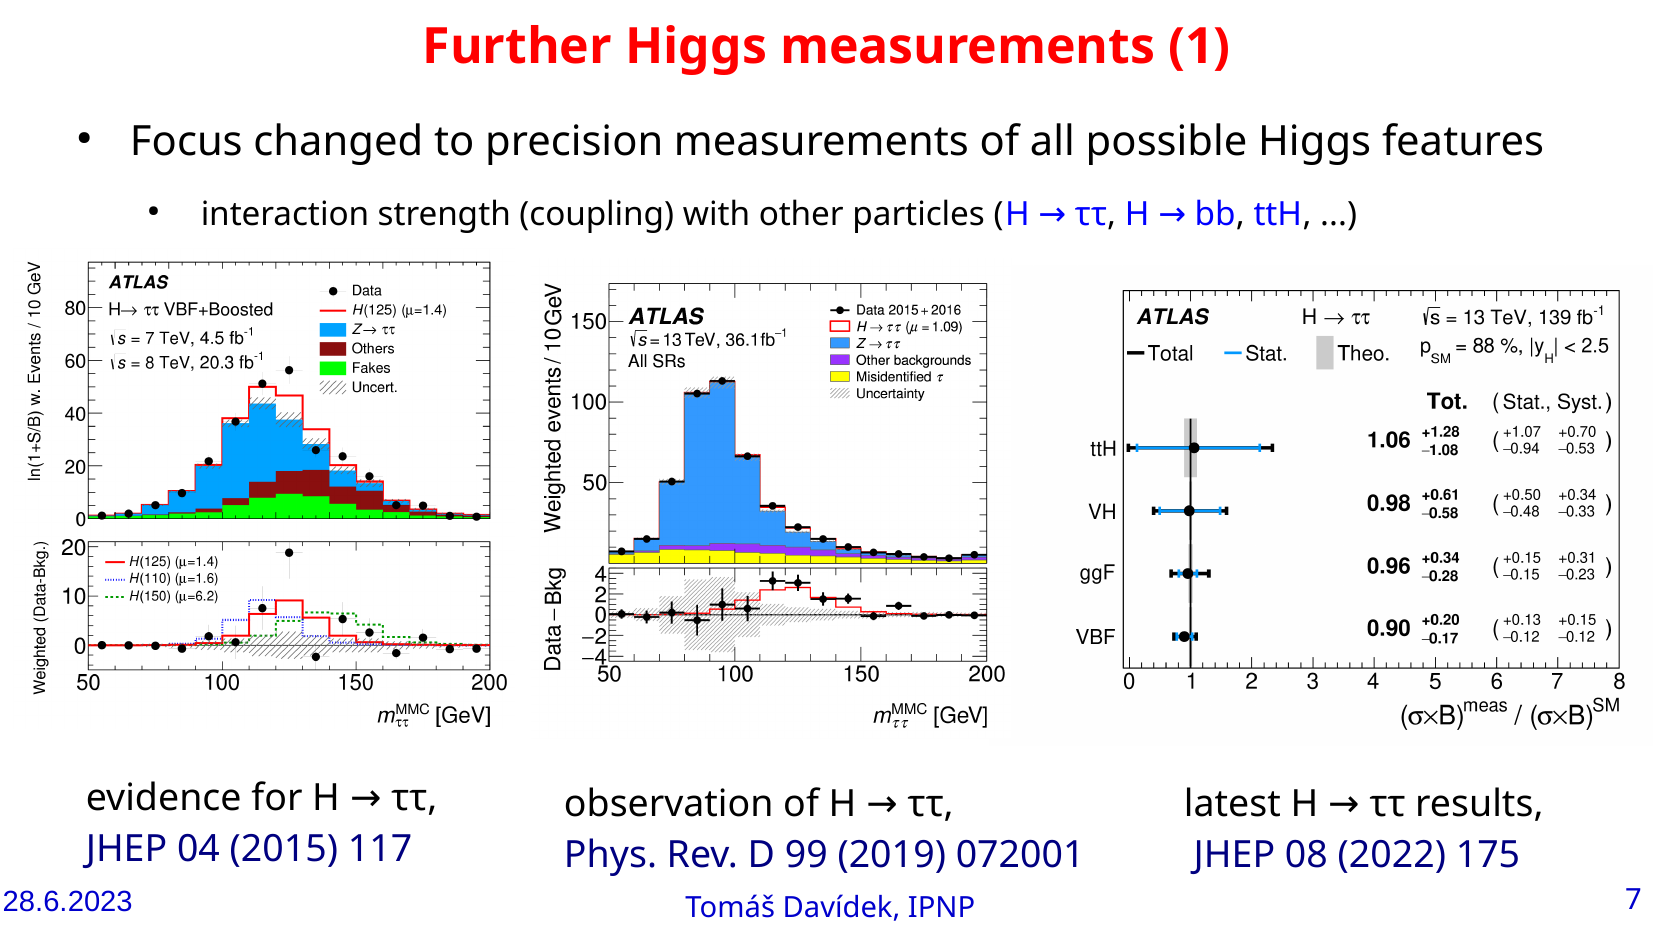

# Further Higgs measurements (1)
Focus changed to precision measurements of all possible Higgs features
interaction strength (coupling) with other particles (H → ττ, H → bb, ttH, ...)
evidence for H → ττ,
JHEP 04 (2015) 117
observation of H → ττ,
Phys. Rev. D 99 (2019) 072001
latest H → ττ results,
 JHEP 08 (2022) 175
7
T.Davidek, IPNP